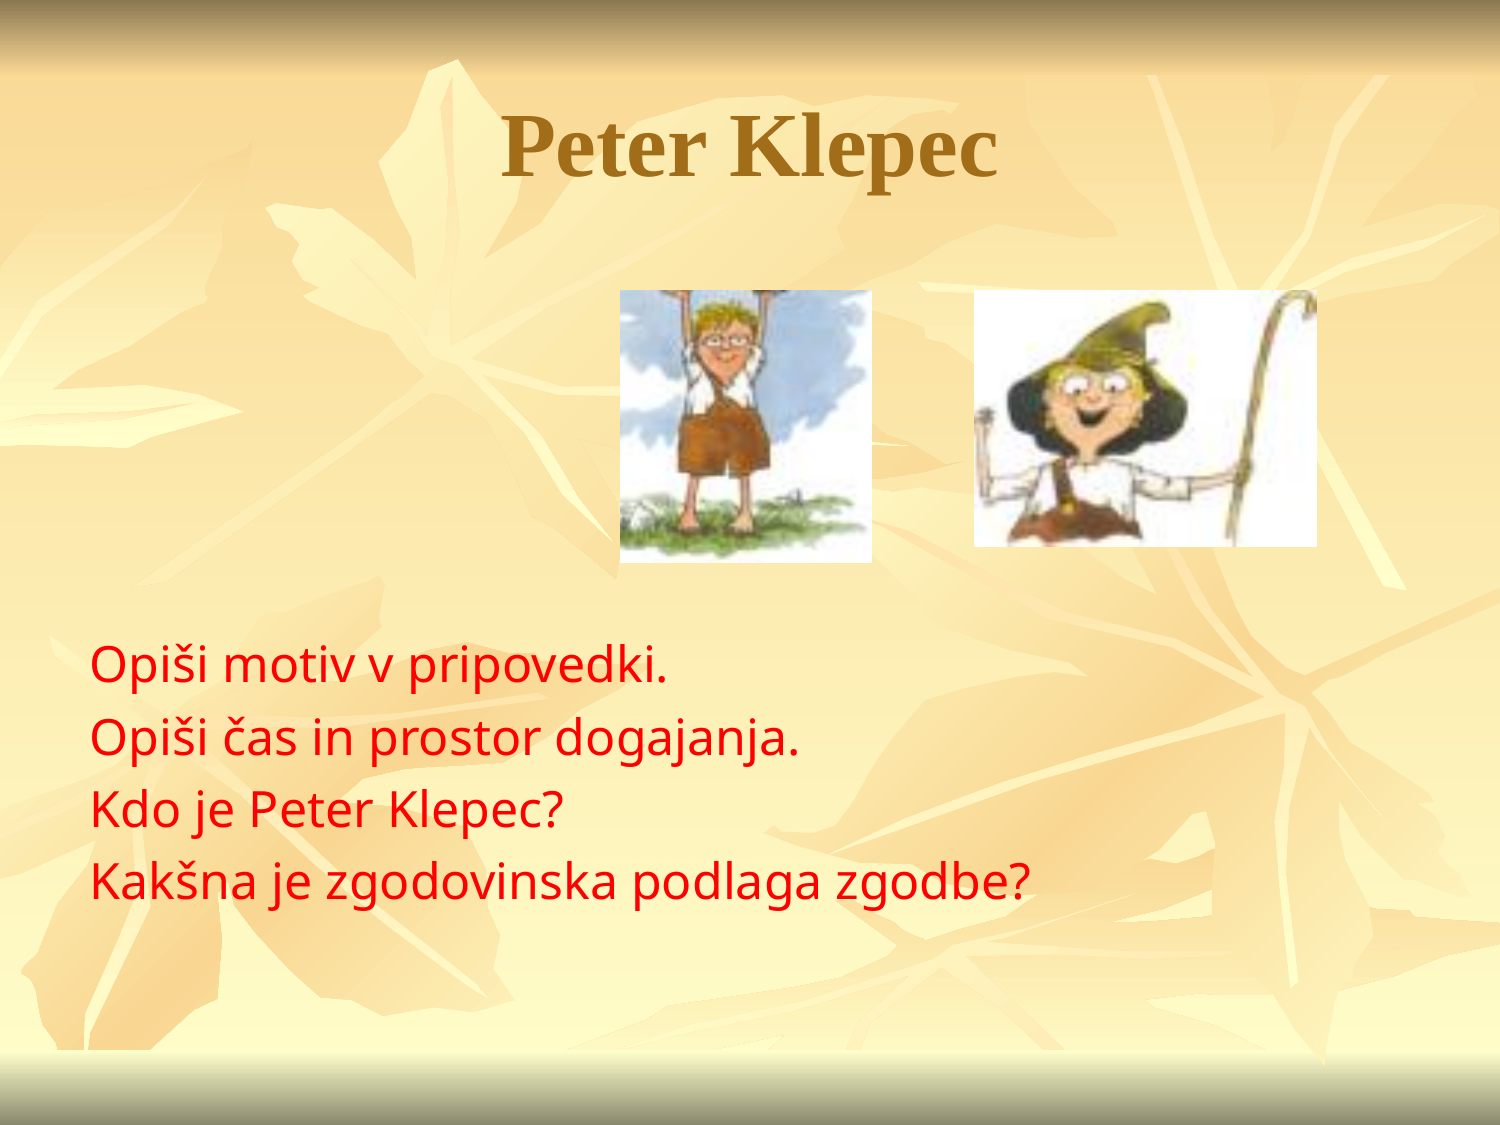

# Peter Klepec
Opiši motiv v pripovedki.
Opiši čas in prostor dogajanja.
Kdo je Peter Klepec?
Kakšna je zgodovinska podlaga zgodbe?